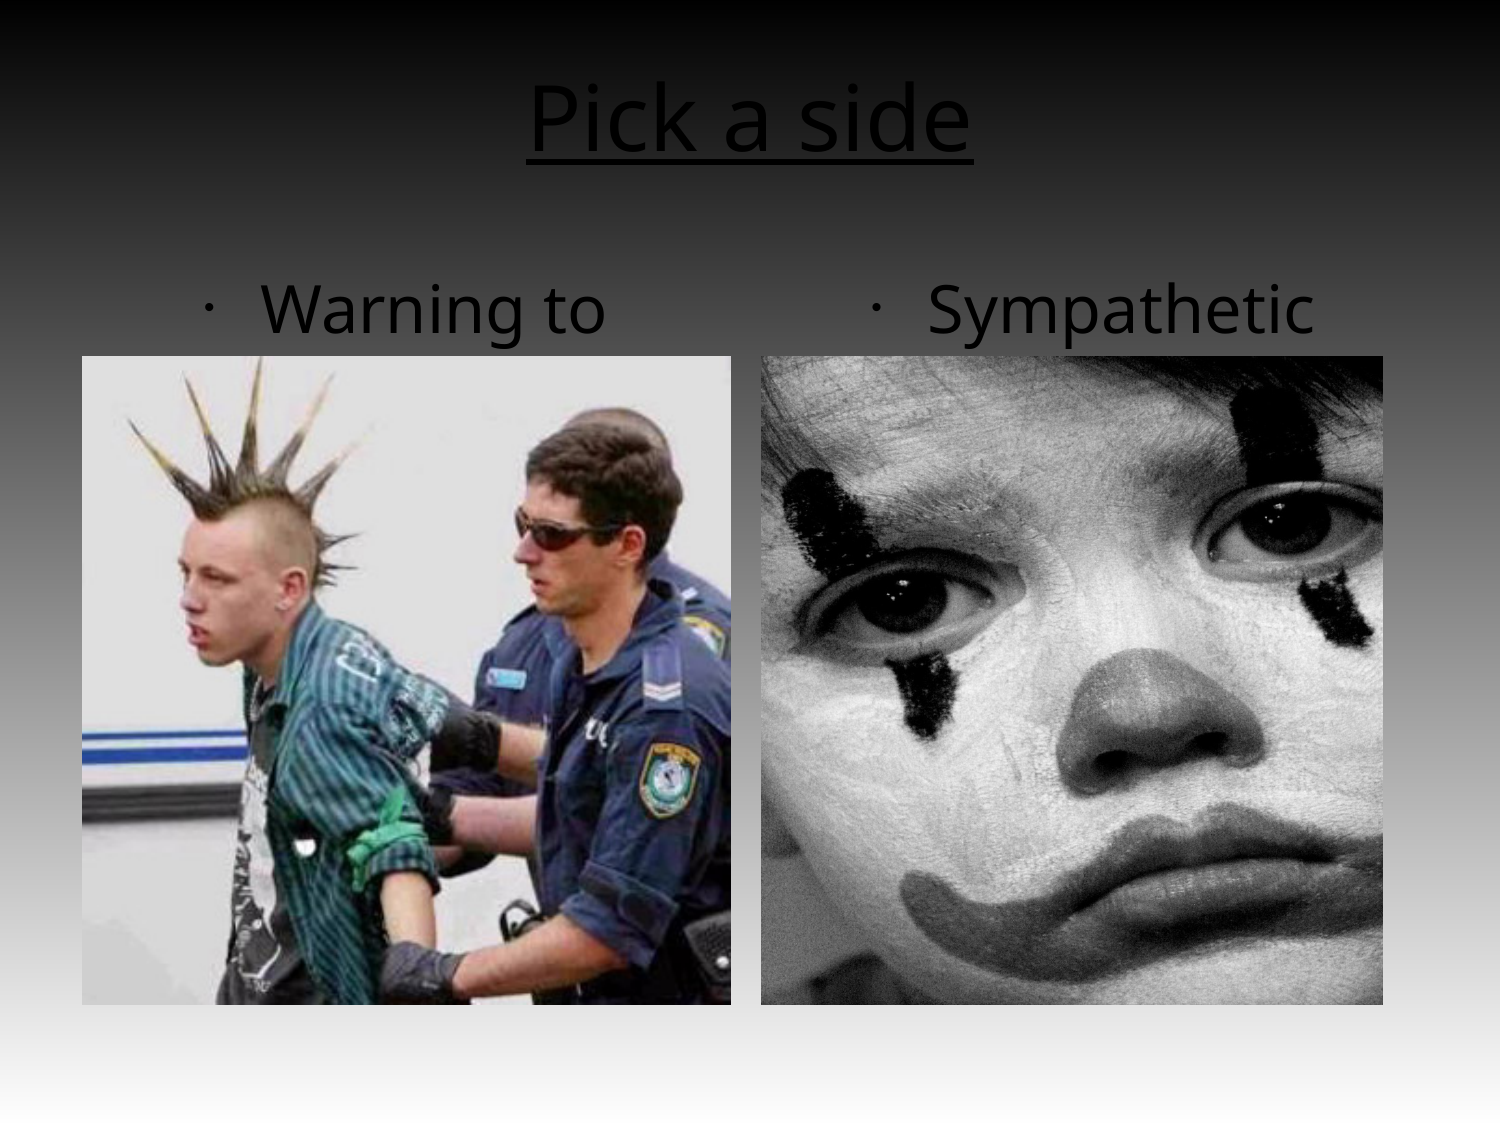

# Pick a side
Warning to society
Sympathetic